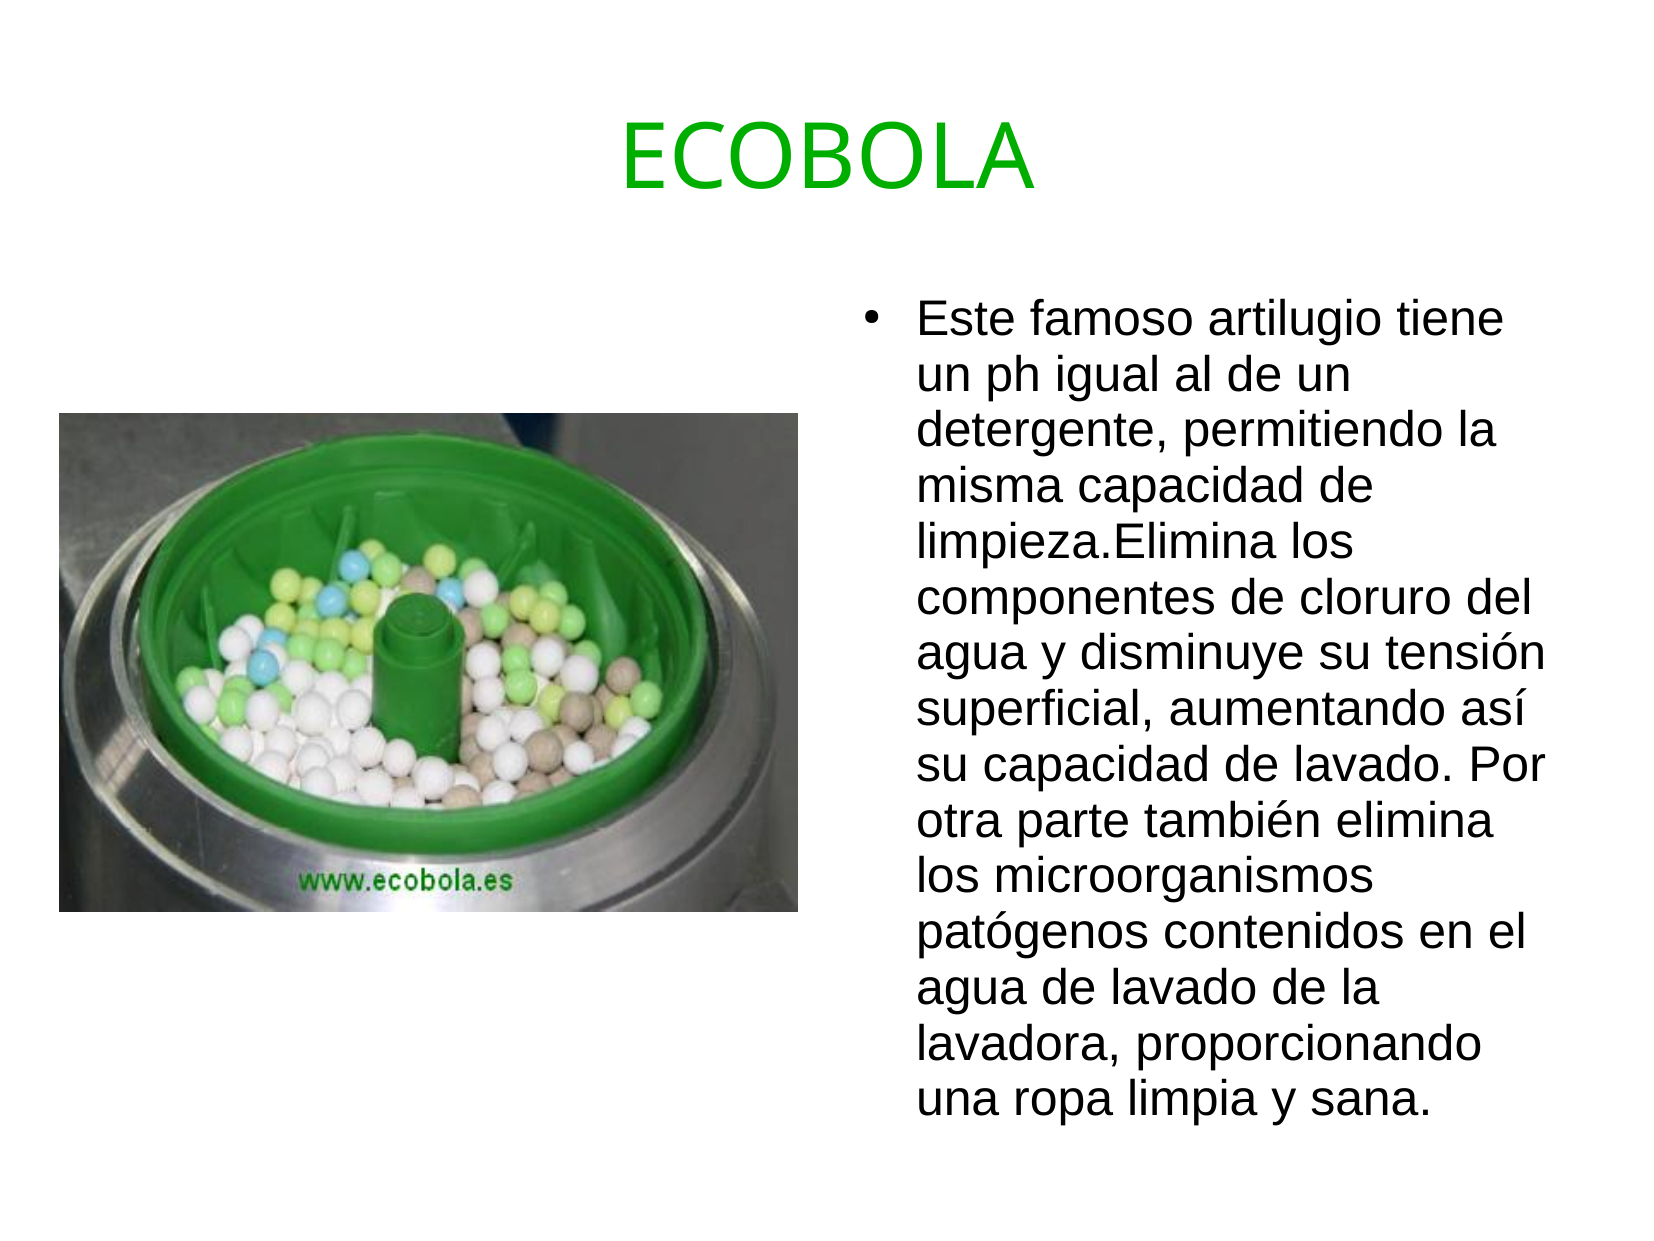

# ECOBOLA
Este famoso artilugio tiene un ph igual al de un detergente, permitiendo la misma capacidad de limpieza.Elimina los componentes de cloruro del agua y disminuye su tensión superficial, aumentando así su capacidad de lavado. Por otra parte también elimina los microorganismos patógenos contenidos en el agua de lavado de la lavadora, proporcionando una ropa limpia y sana.